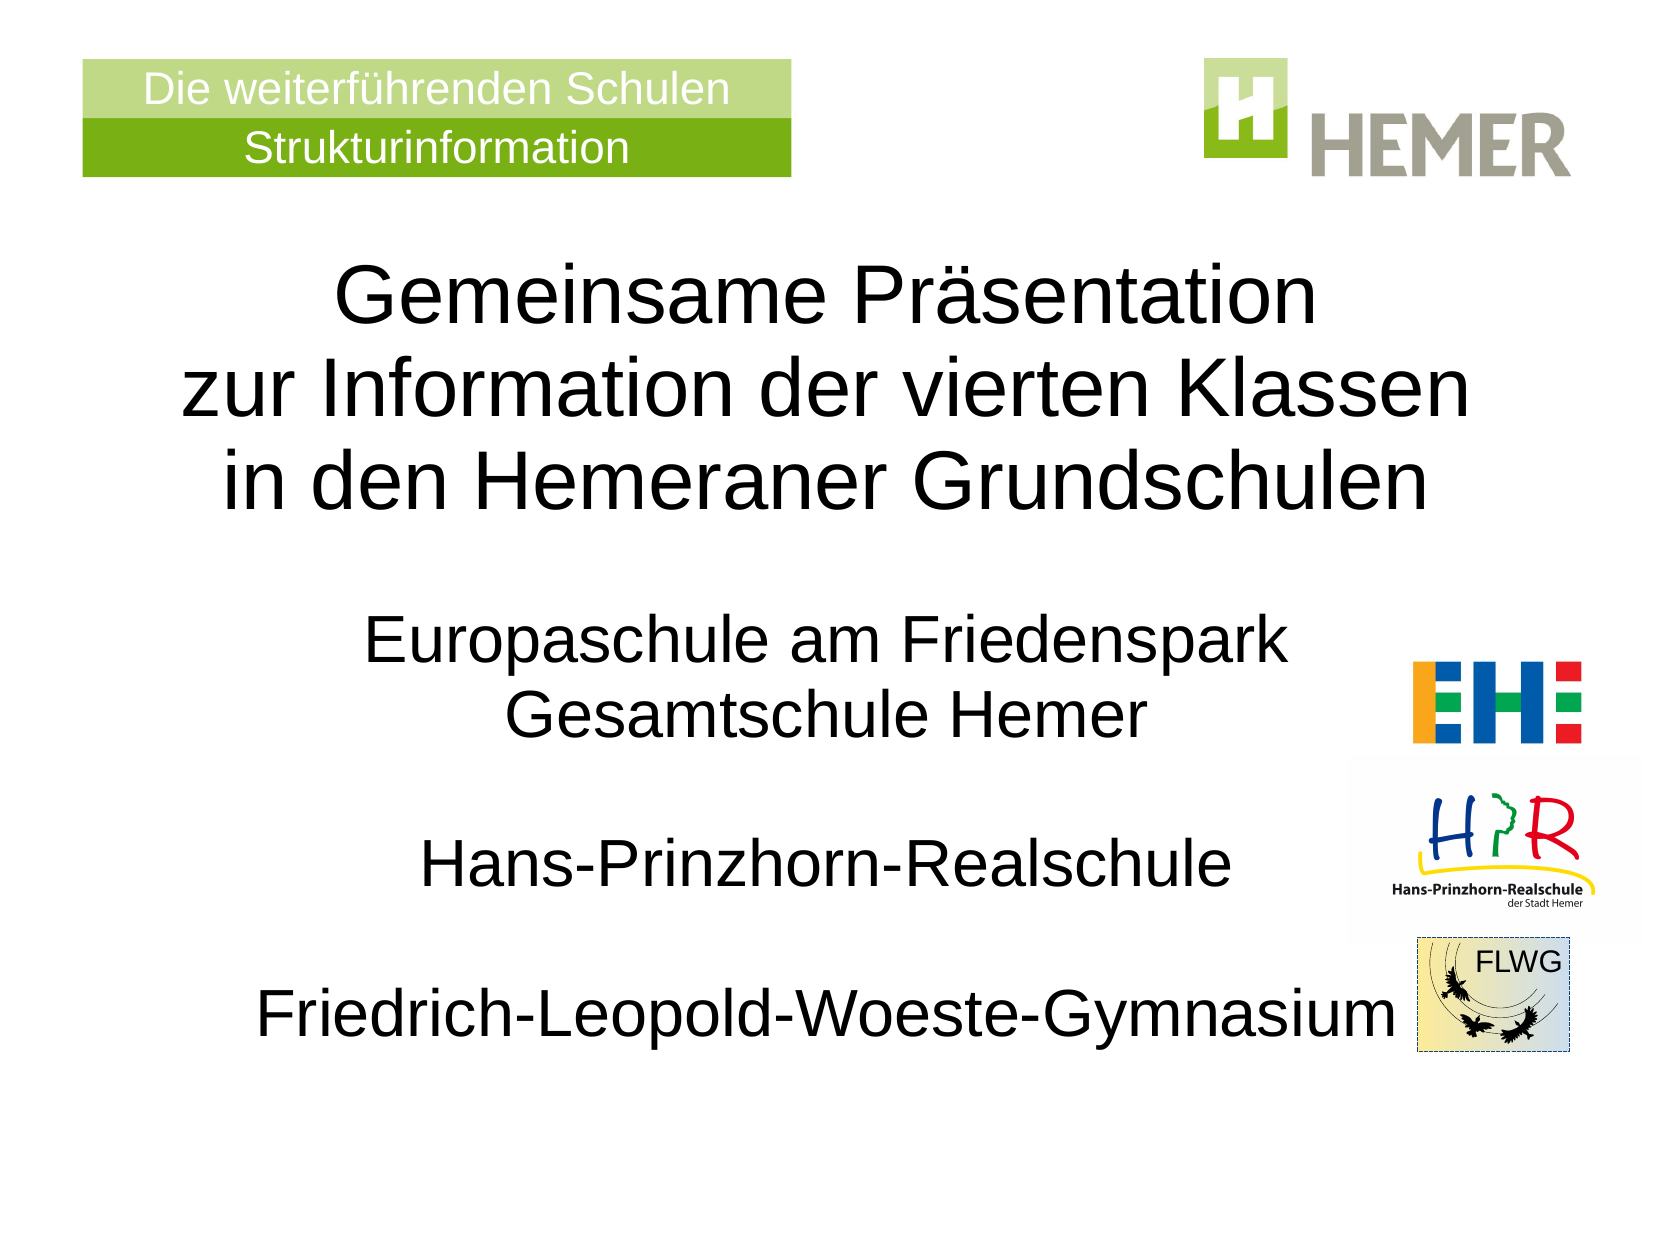

# Gemeinsame Präsentation
zur Information der vierten Klassen
in den Hemeraner Grundschulen
Europaschule am Friedenspark
Gesamtschule Hemer
Hans-Prinzhorn-Realschule
Friedrich-Leopold-Woeste-Gymnasium
FLWG